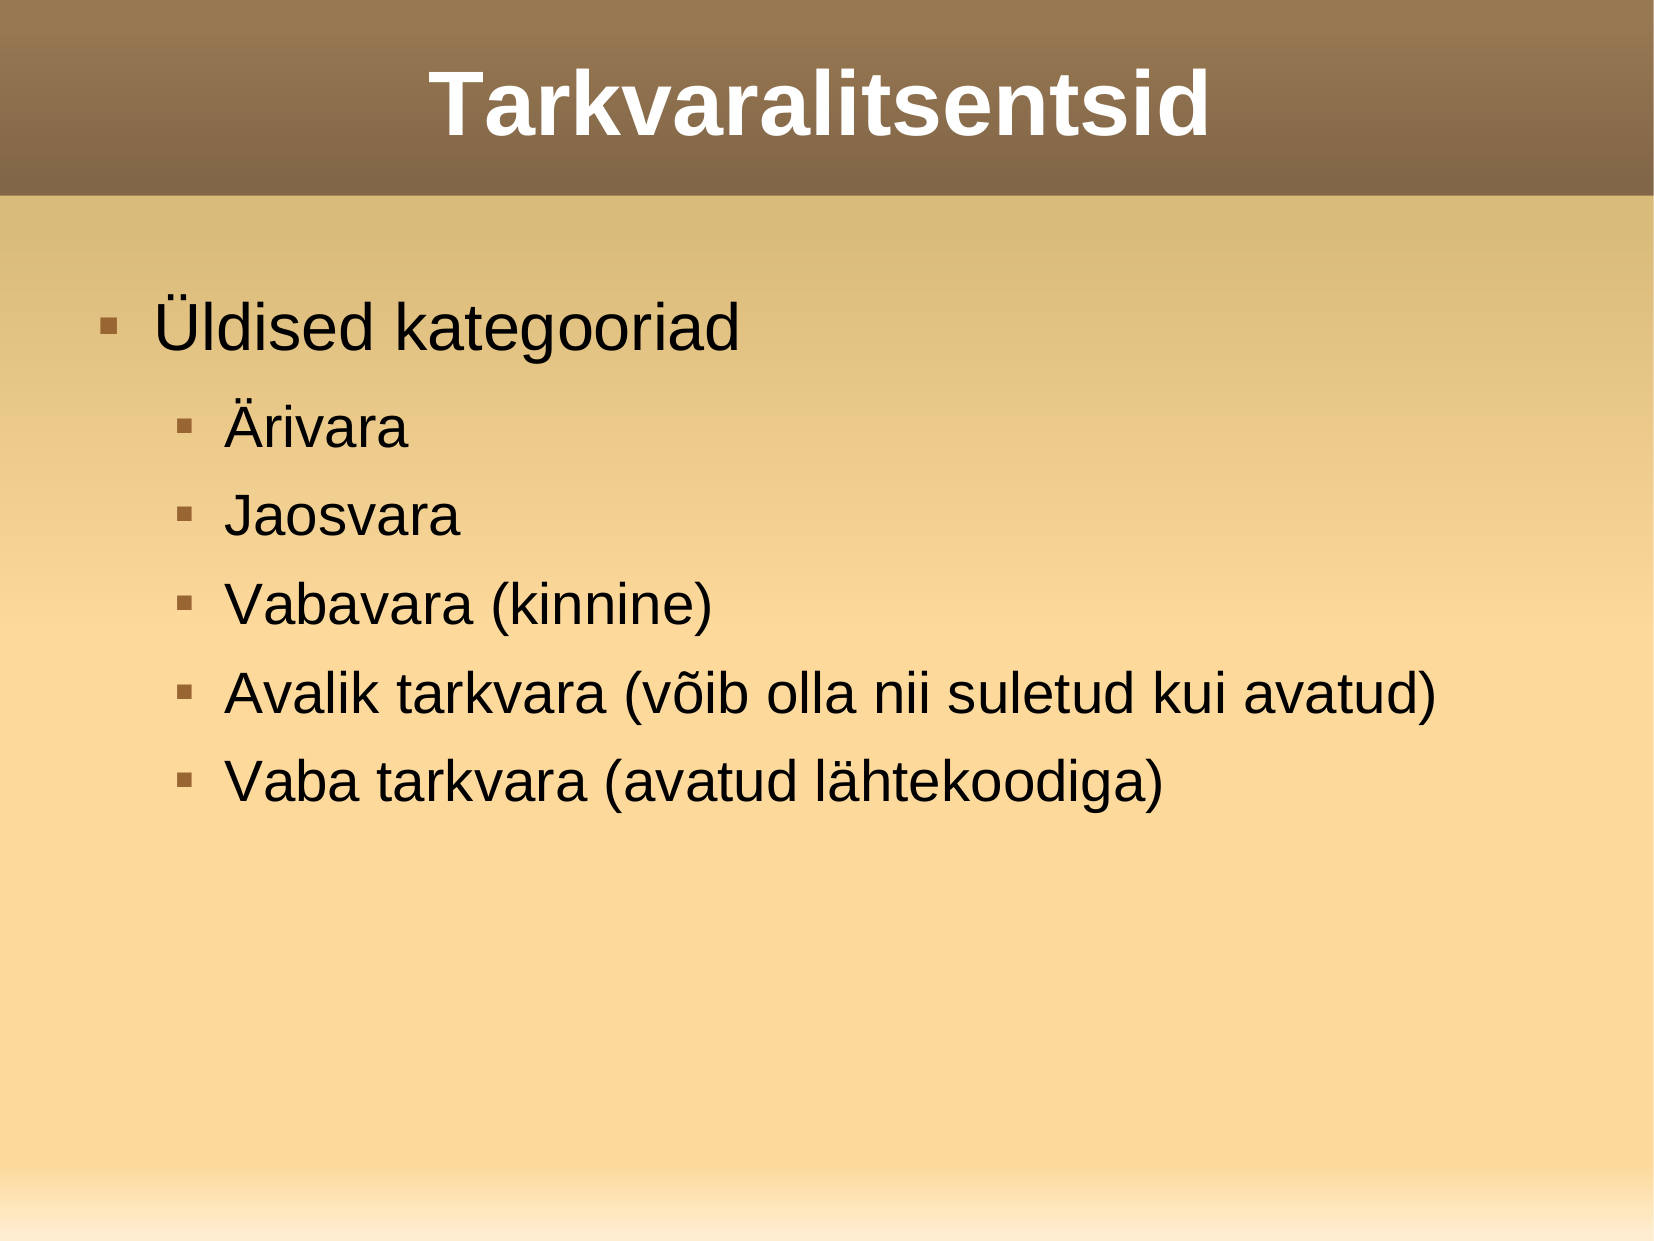

# Tarkvaralitsentsid
Üldised kategooriad
Ärivara
Jaosvara
Vabavara (kinnine)
Avalik tarkvara (võib olla nii suletud kui avatud)
Vaba tarkvara (avatud lähtekoodiga)